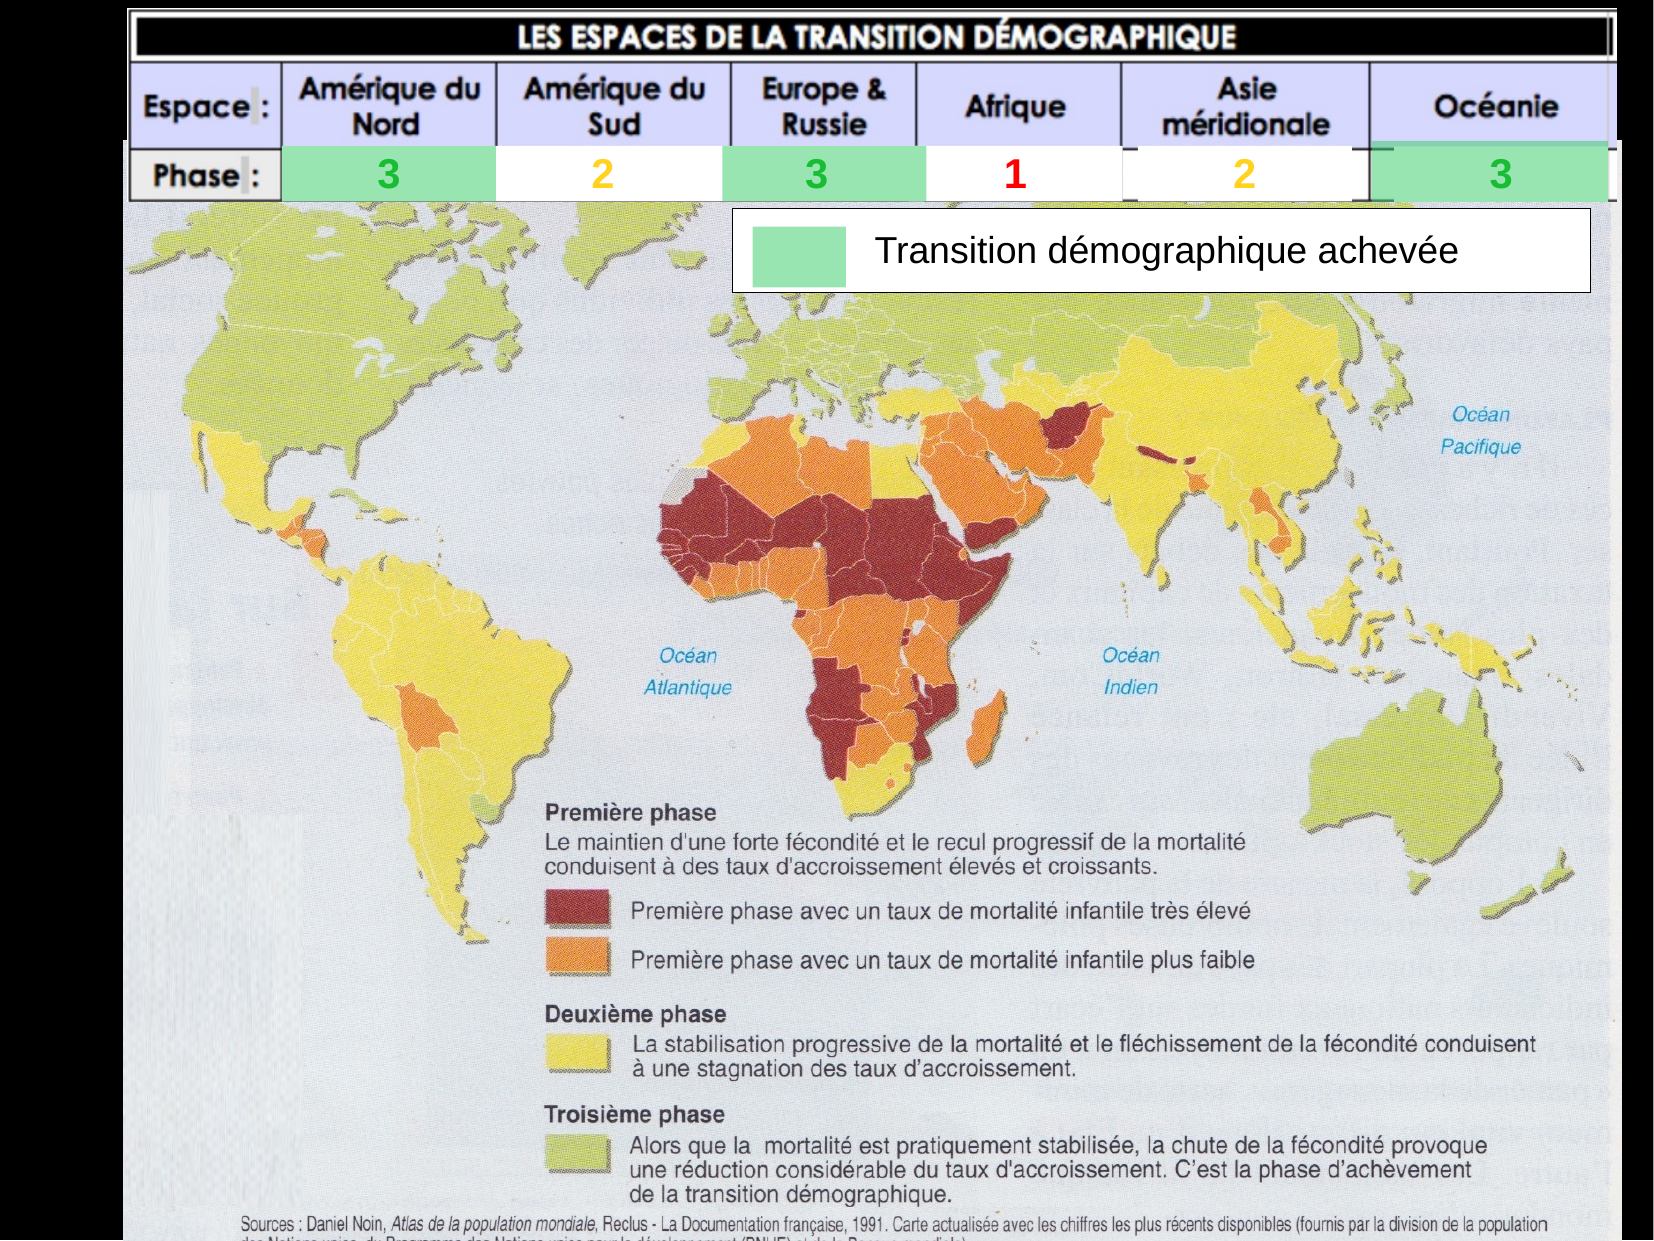

3
2
3
1
2
3
 Transition démographique achevée